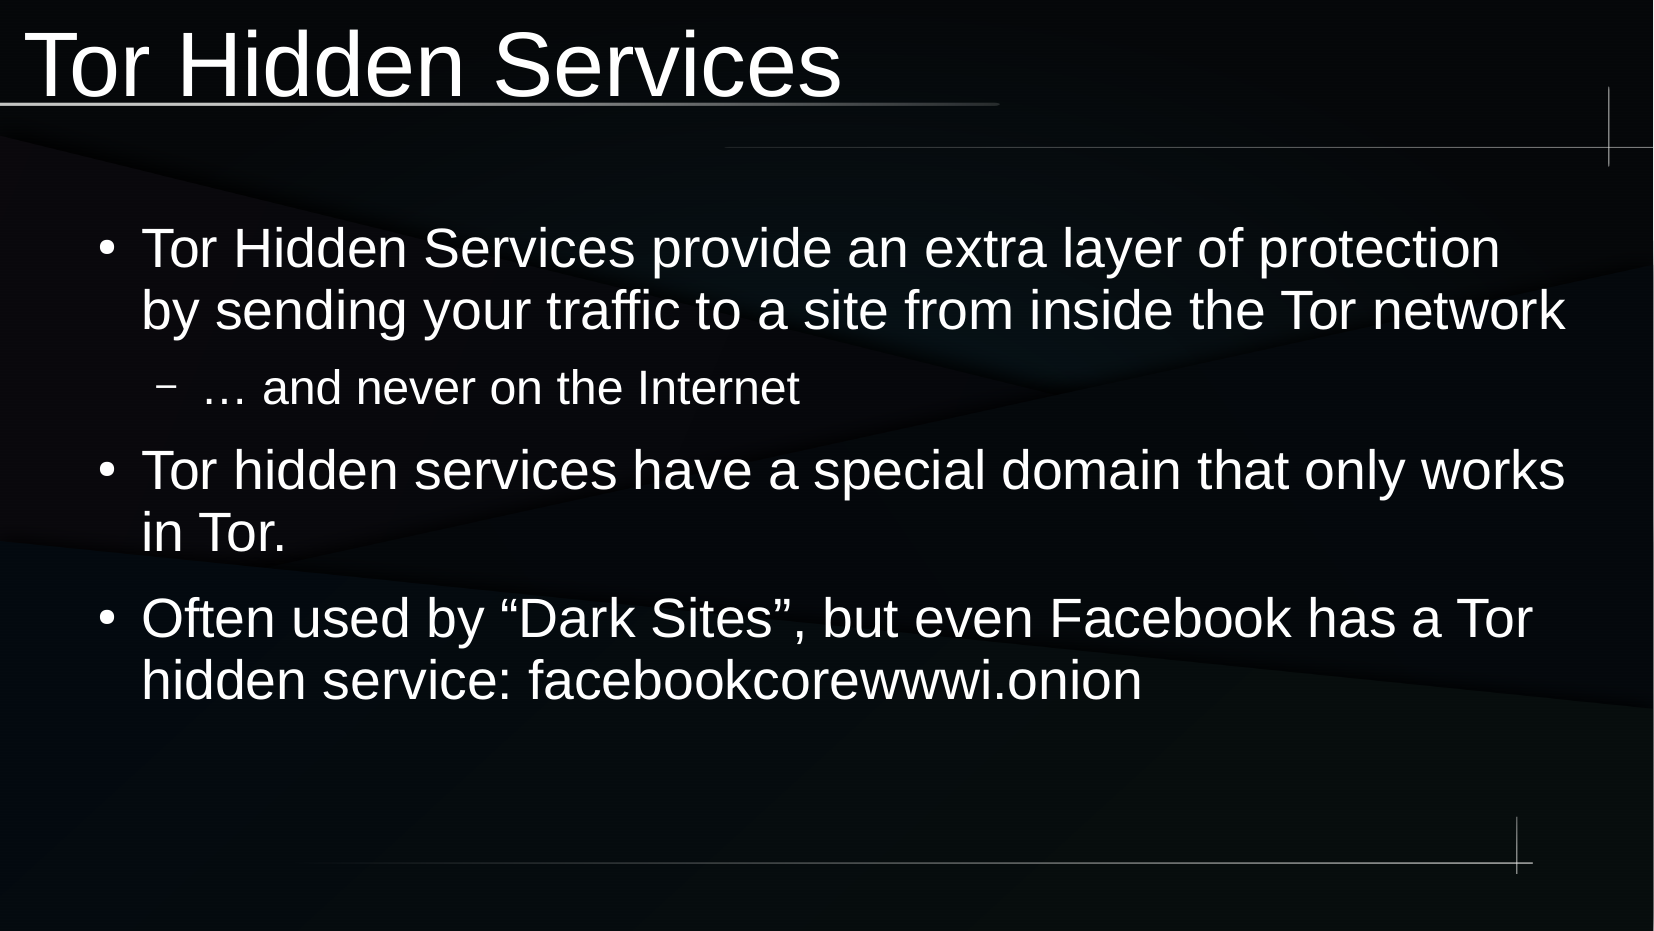

# Tor Hidden Services
Tor Hidden Services provide an extra layer of protection by sending your traffic to a site from inside the Tor network
… and never on the Internet
Tor hidden services have a special domain that only works in Tor.
Often used by “Dark Sites”, but even Facebook has a Tor hidden service: facebookcorewwwi.onion